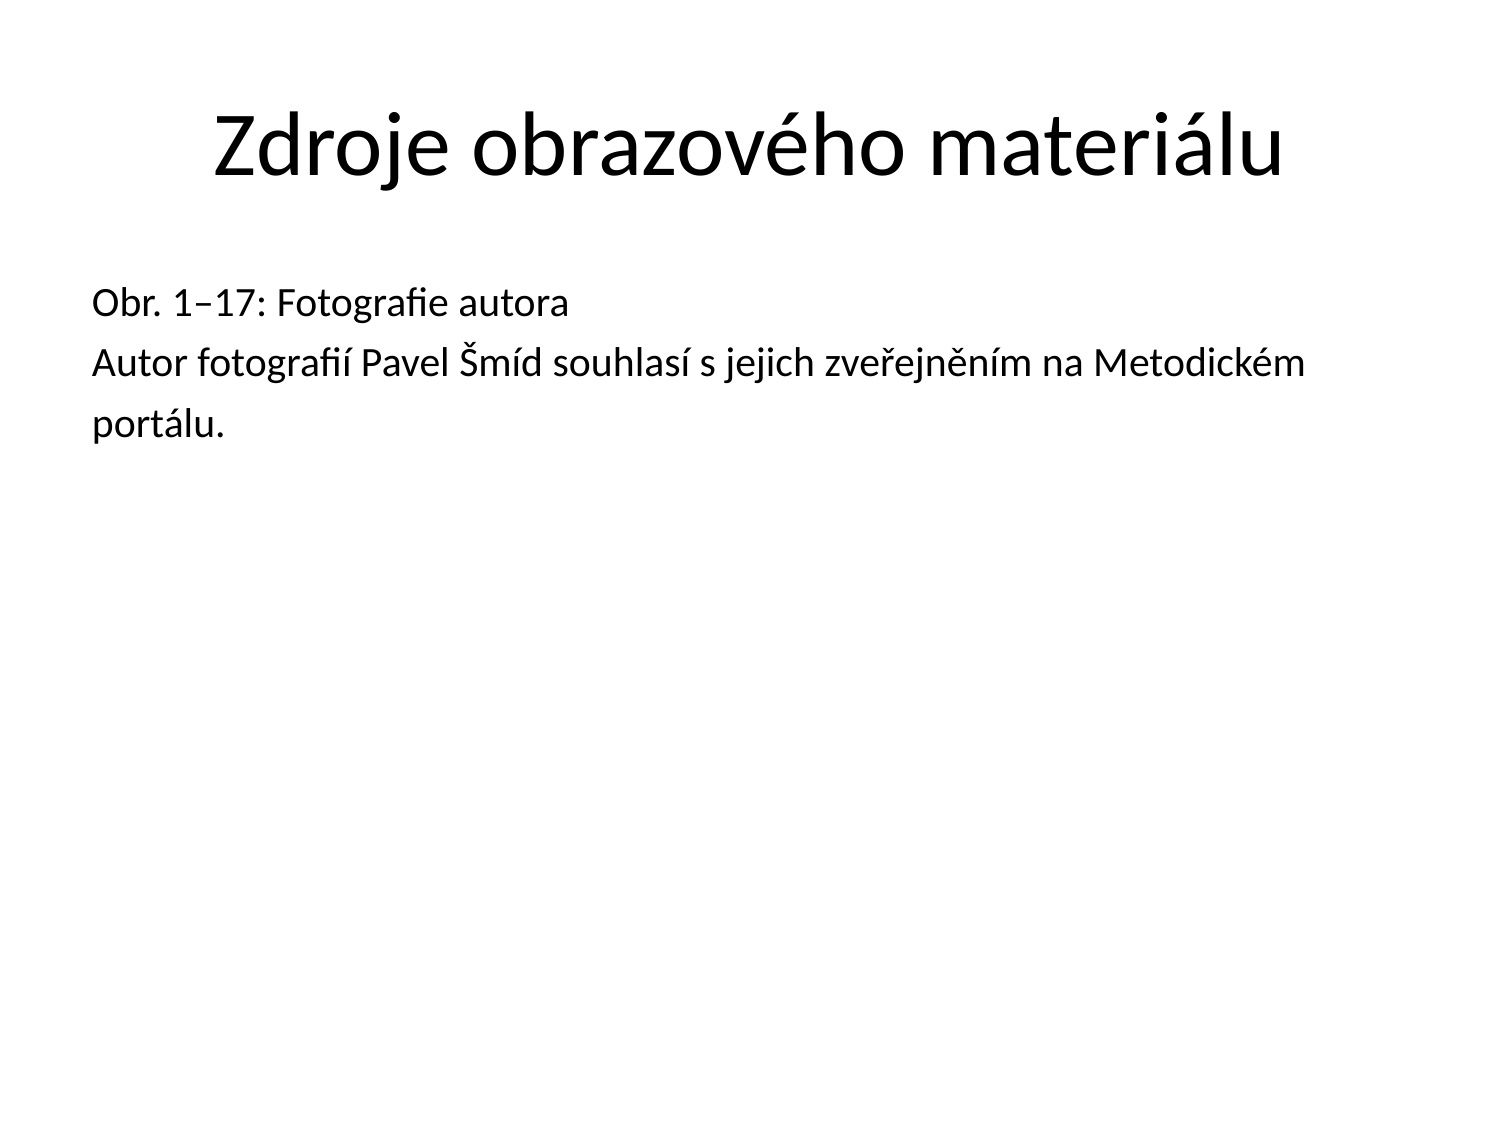

# Zdroje obrazového materiálu
Obr. 1–17: Fotografie autora
Autor fotografií Pavel Šmíd souhlasí s jejich zveřejněním na Metodickém
portálu.